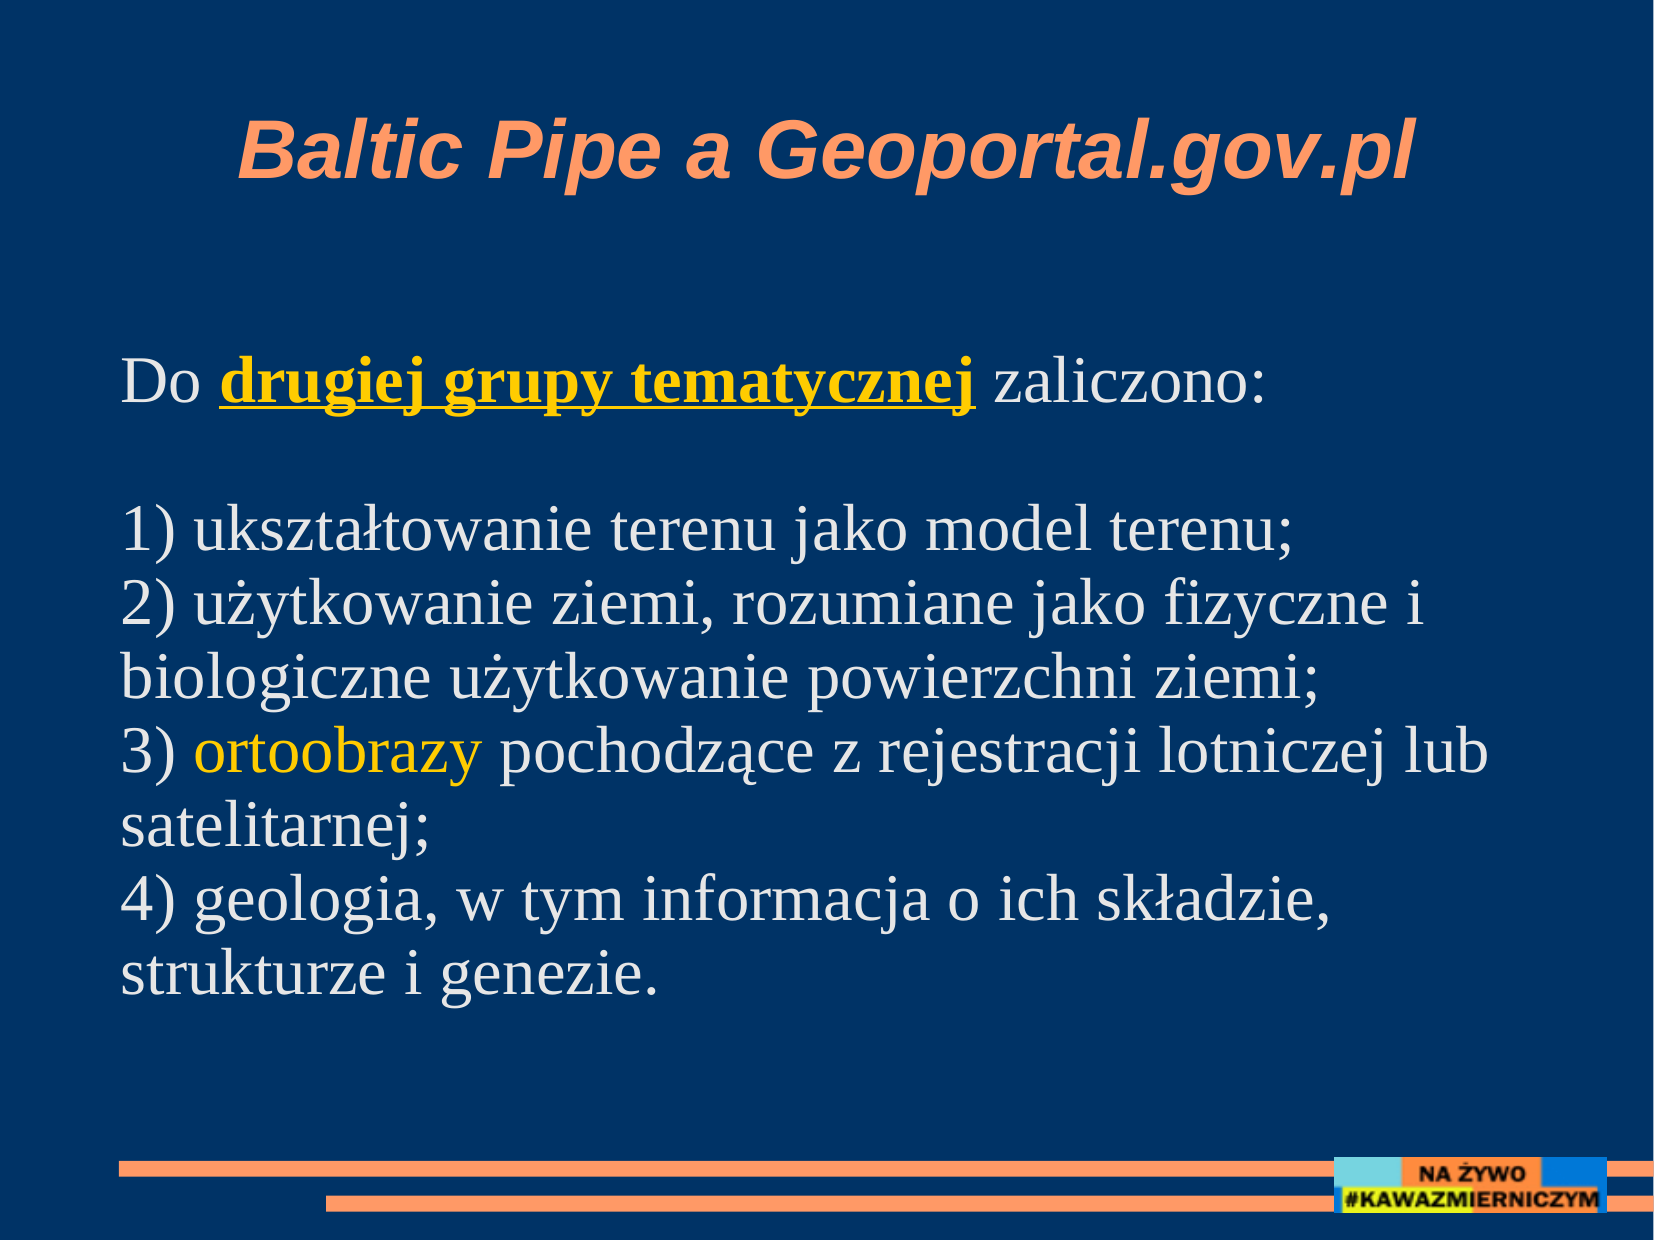

# Baltic Pipe a Geoportal.gov.pl
Do drugiej grupy tematycznej zaliczono:
1) ukształtowanie terenu jako model terenu;
2) użytkowanie ziemi, rozumiane jako fizyczne i biologiczne użytkowanie powierzchni ziemi;
3) ortoobrazy pochodzące z rejestracji lotniczej lub satelitarnej;
4) geologia, w tym informacja o ich składzie, strukturze i genezie.